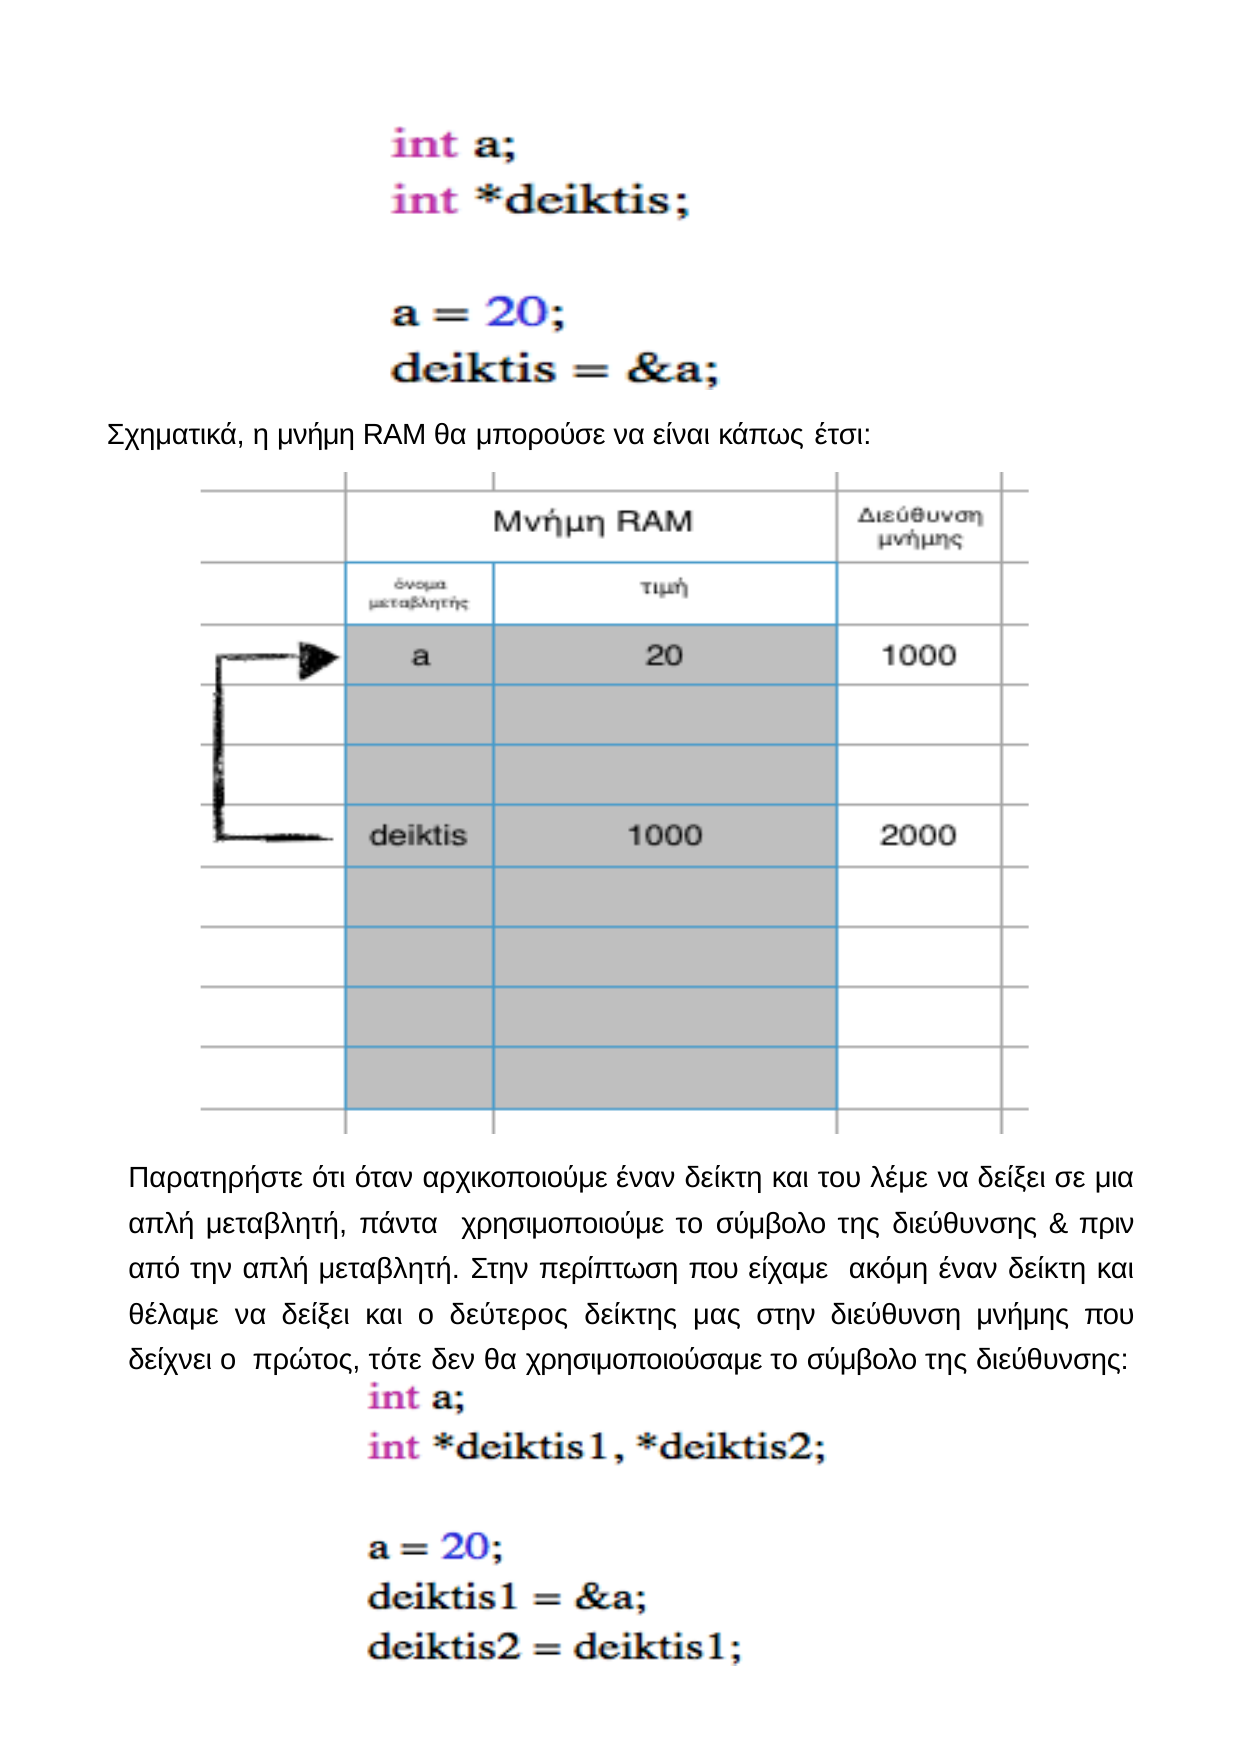

Σχηματικά, η μνήμη RAM θα μπορούσε να είναι κάπως έτσι:
Παρατηρήστε ότι όταν αρχικοποιούμε έναν δείκτη και του λέμε να δείξει σε μια απλή μεταβλητή, πάντα χρησιμοποιούμε το σύμβολο της διεύθυνσης & πριν από την απλή μεταβλητή. Στην περίπτωση που είχαμε ακόμη έναν δείκτη και θέλαμε να δείξει και ο δεύτερος δείκτης μας στην διεύθυνση μνήμης που δείχνει ο πρώτος, τότε δεν θα χρησιμοποιούσαμε το σύμβολο της διεύθυνσης: